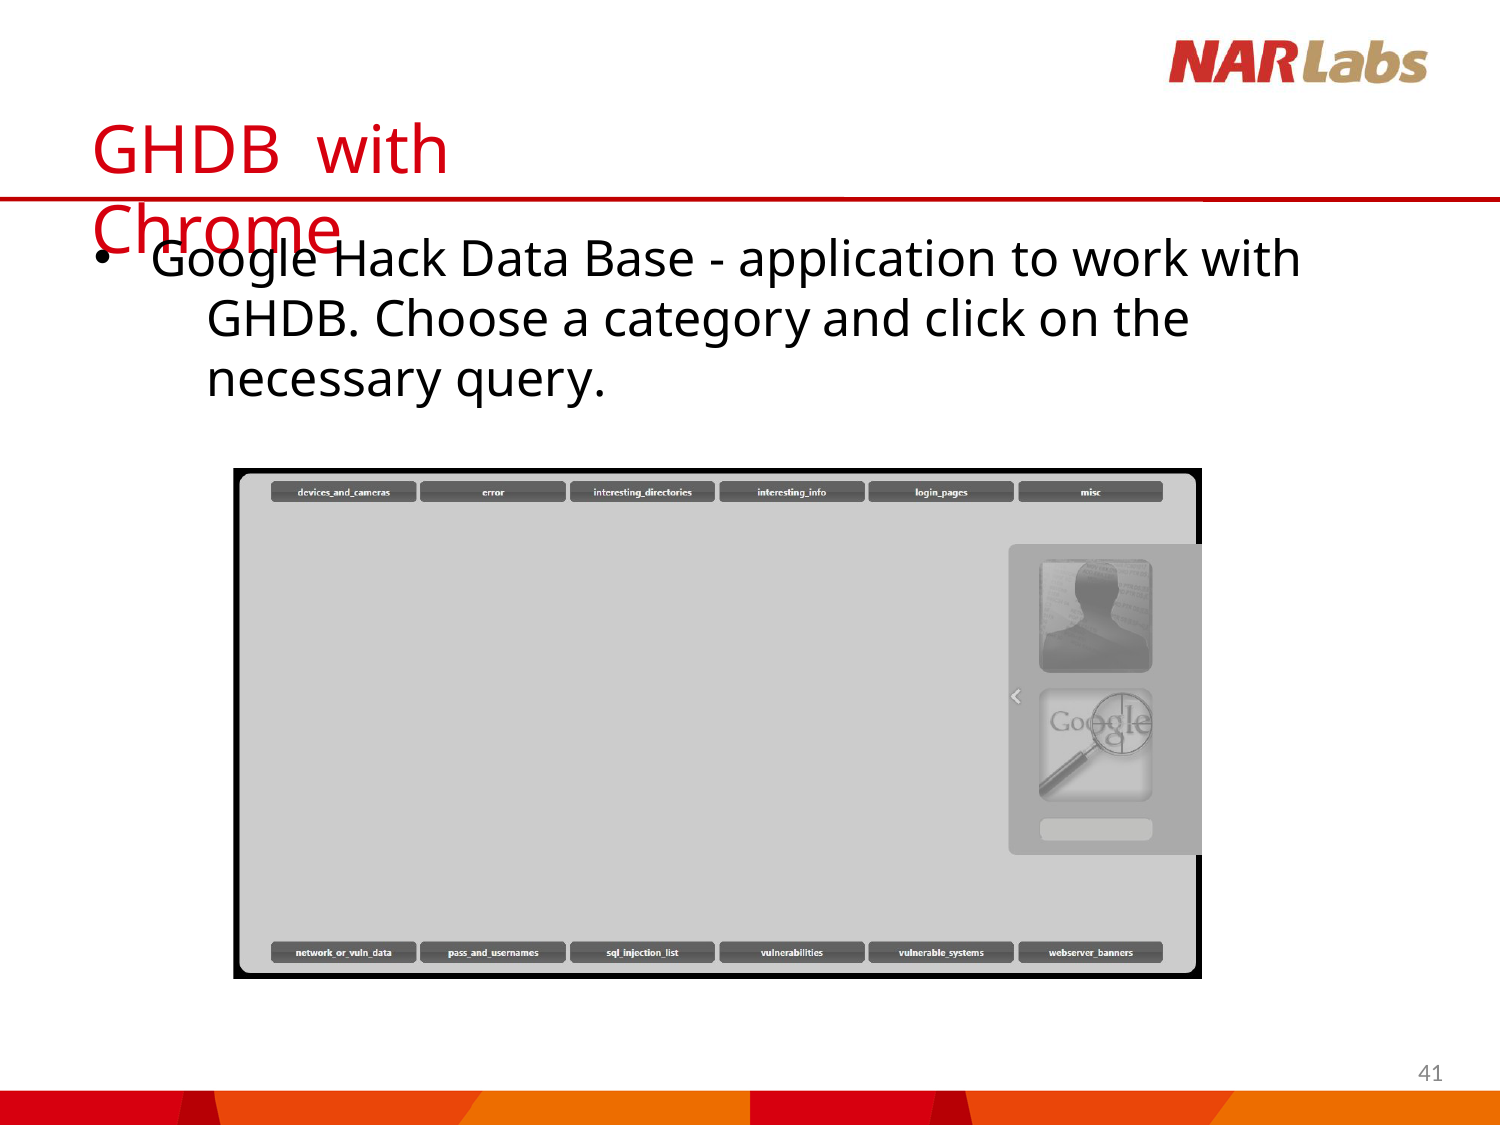

GHDB	with Chrome
Google Hack Data Base - application to work with GHDB. Choose a category and click on the necessary query.